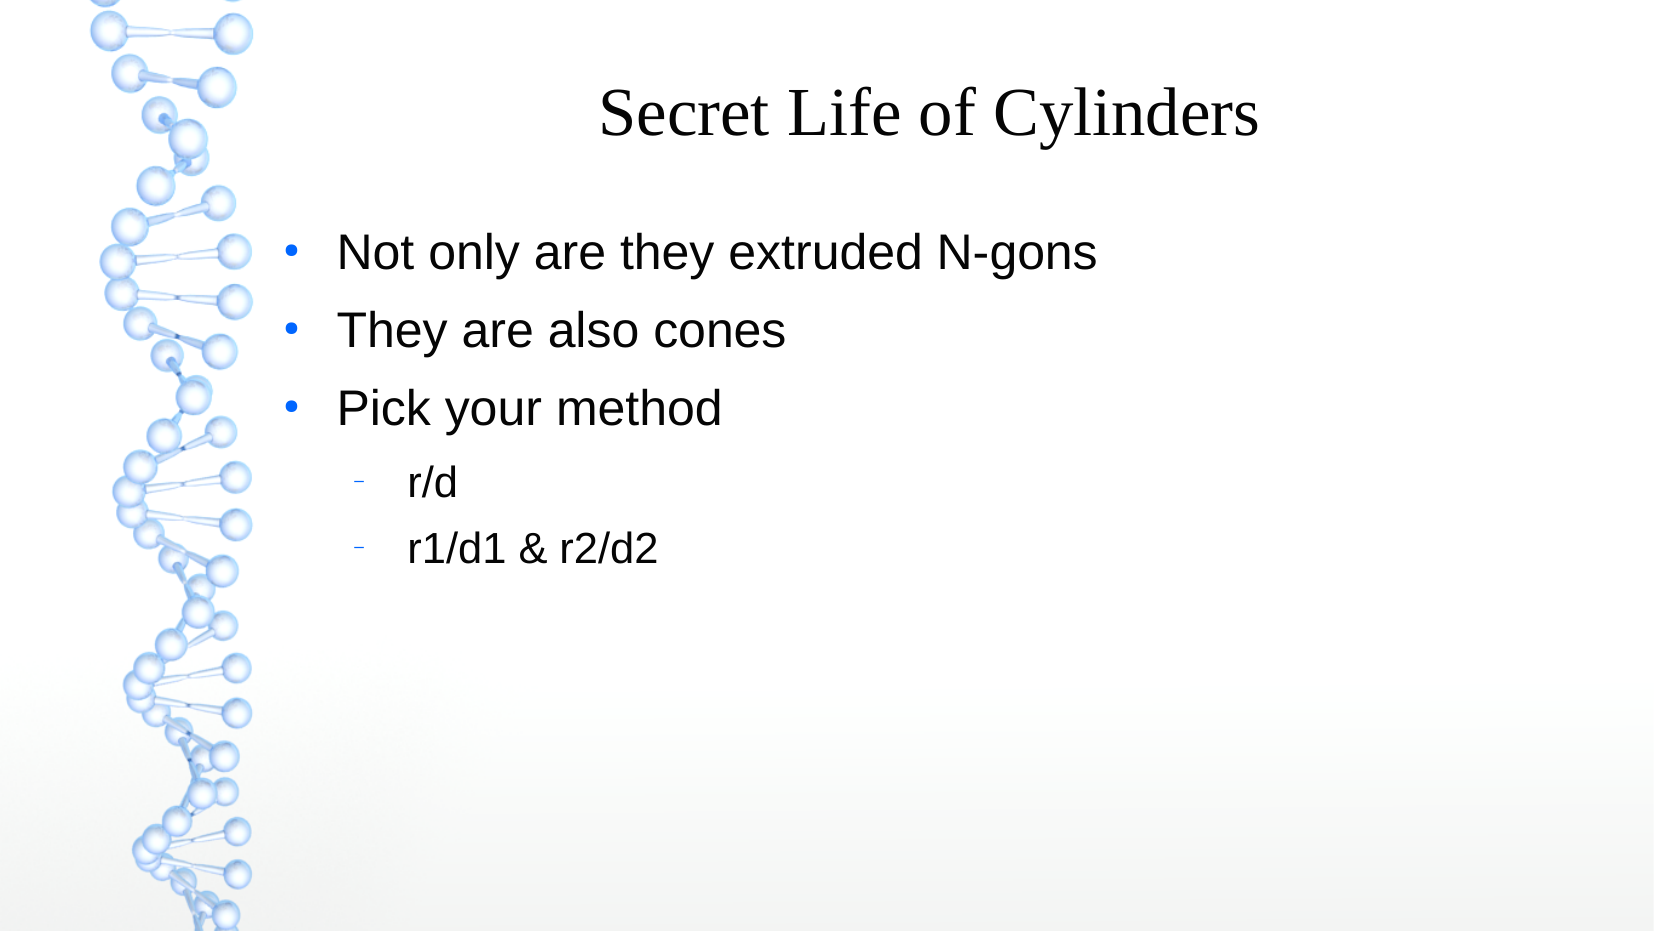

# Secret Life of Cylinders
Not only are they extruded N-gons
They are also cones
Pick your method
r/d
r1/d1 & r2/d2